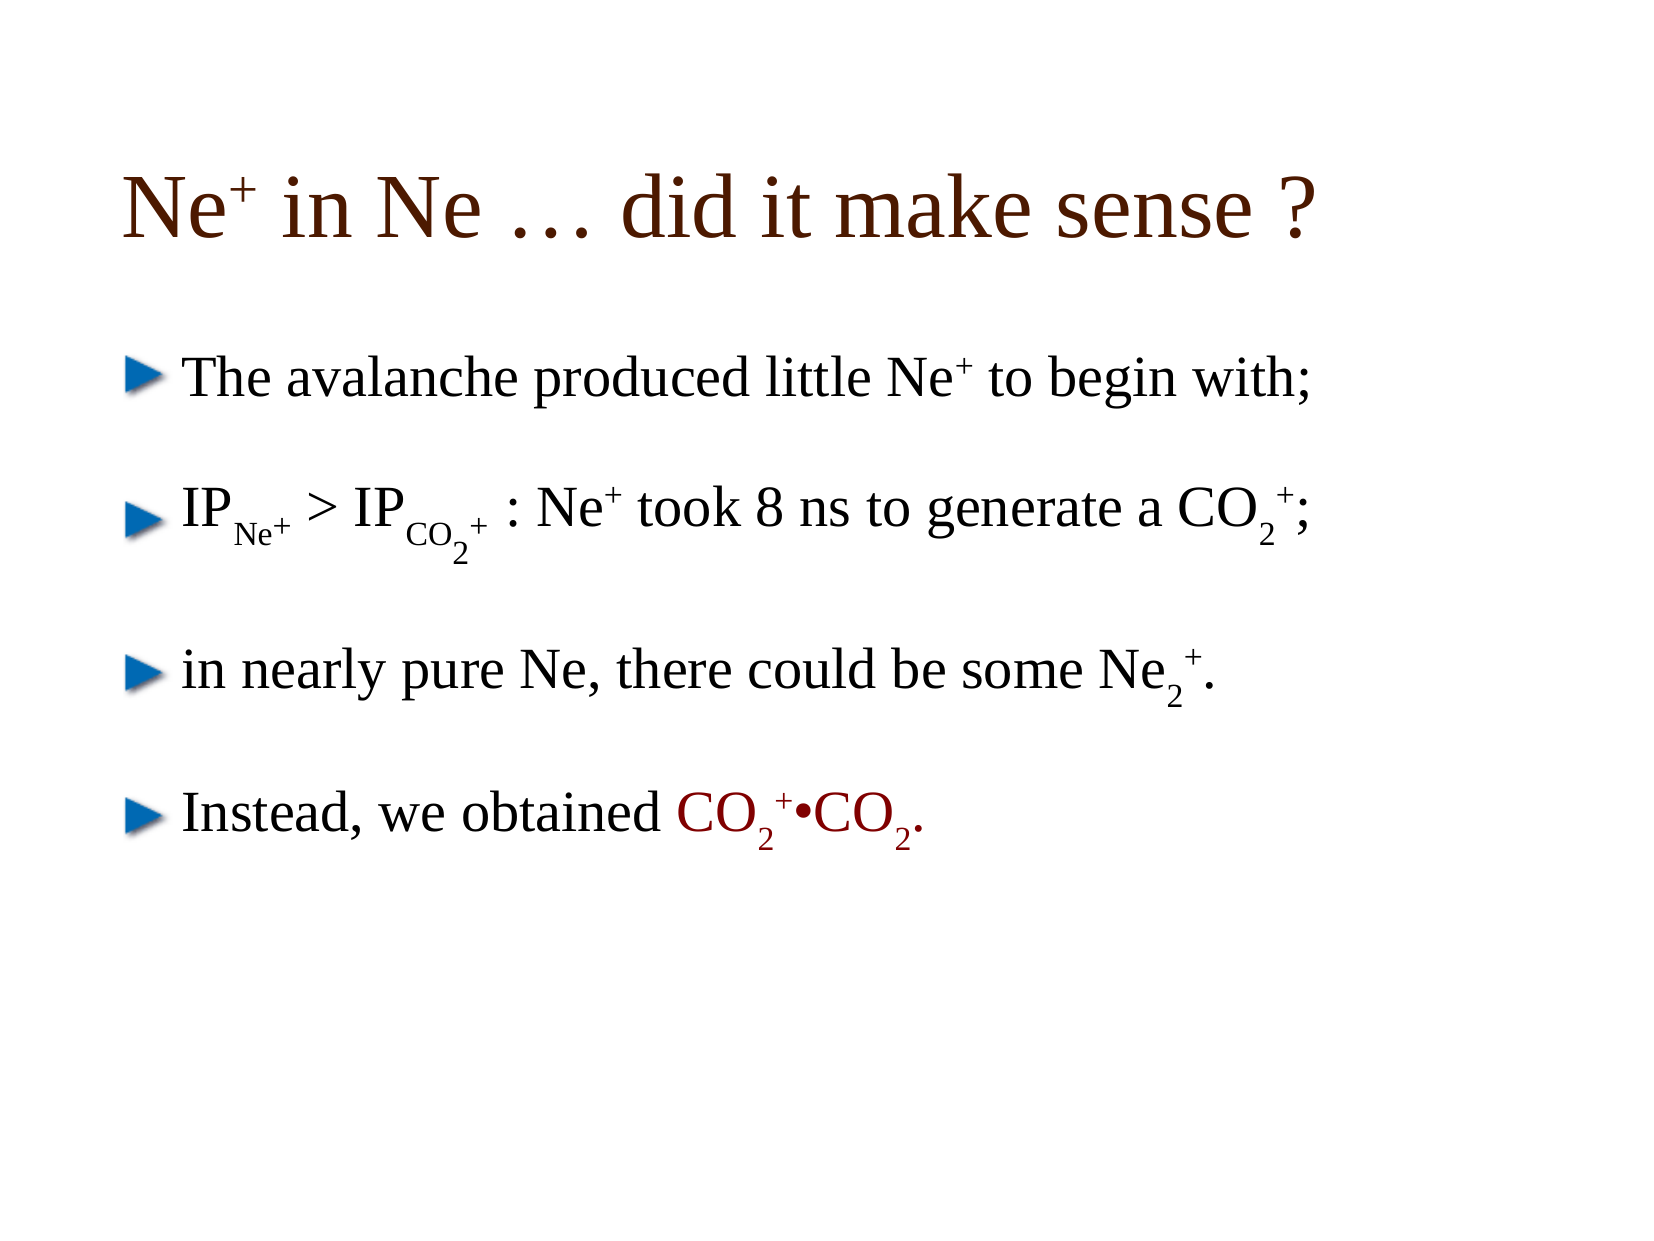

# Ne+ in Ne … did it make sense ?
The avalanche produced little Ne+ to begin with;
IPNe+ > IPCO2+ : Ne+ took 8 ns to generate a CO2+;
in nearly pure Ne, there could be some Ne2+.
Instead, we obtained CO2+CO2.